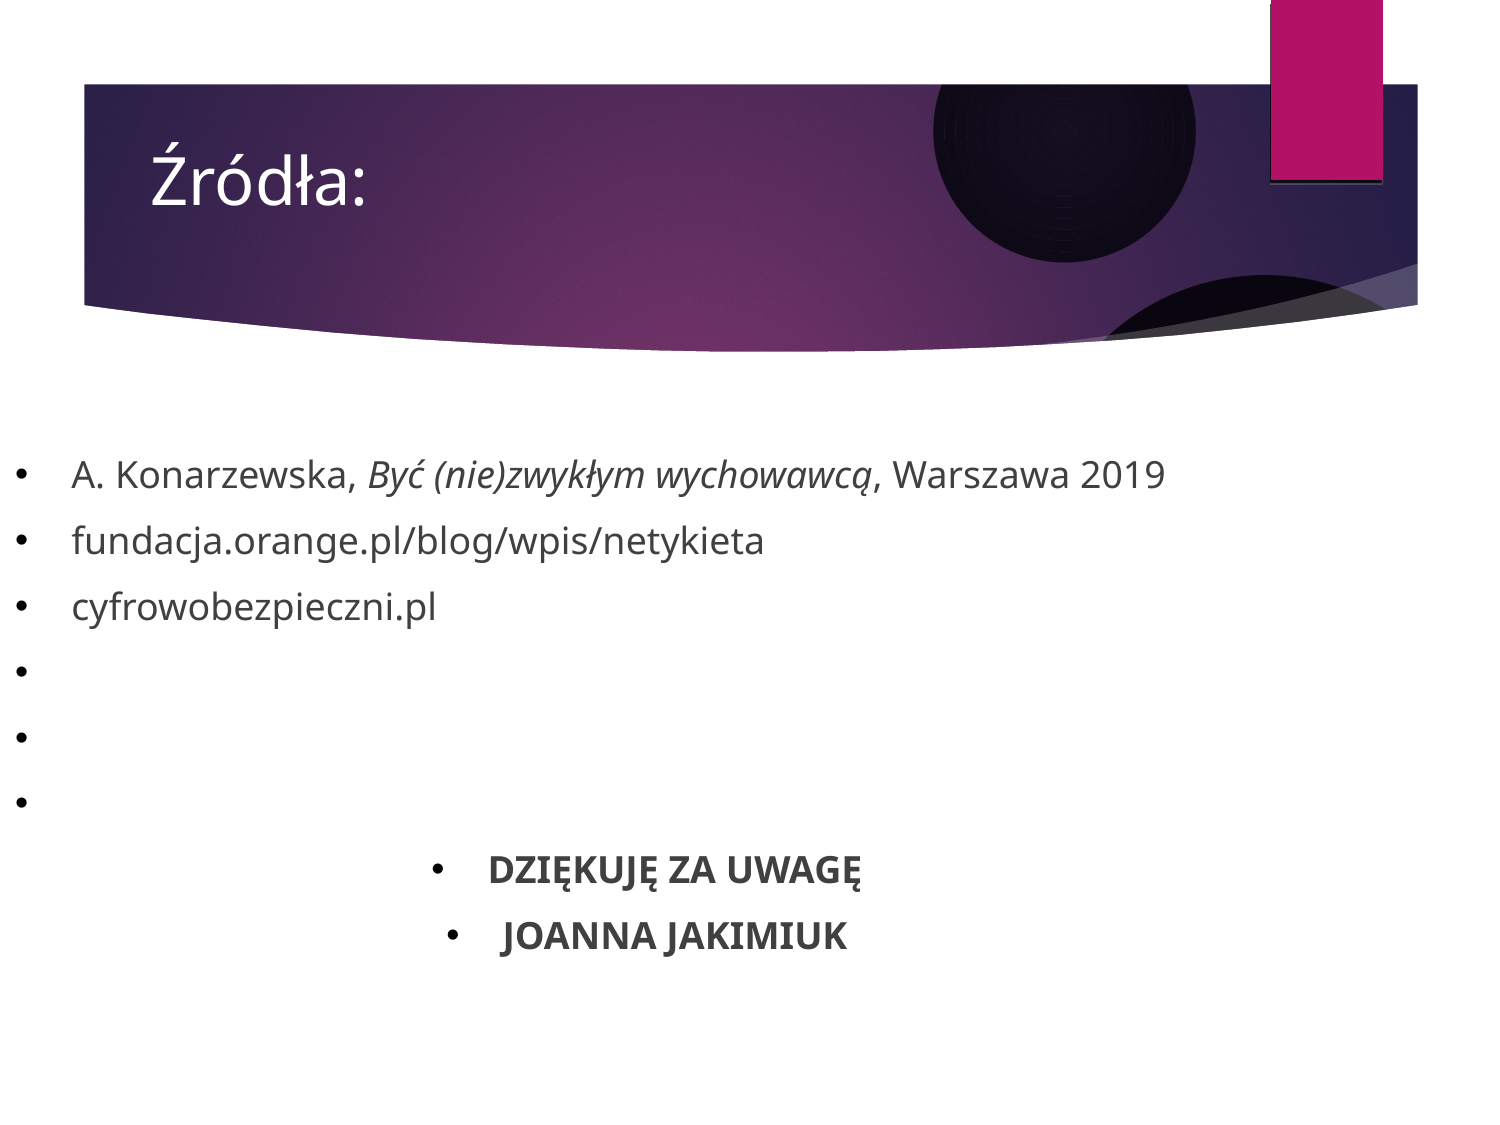

# Źródła:
A. Konarzewska, Być (nie)zwykłym wychowawcą, Warszawa 2019
fundacja.orange.pl/blog/wpis/netykieta
cyfrowobezpieczni.pl
DZIĘKUJĘ ZA UWAGĘ
JOANNA JAKIMIUK